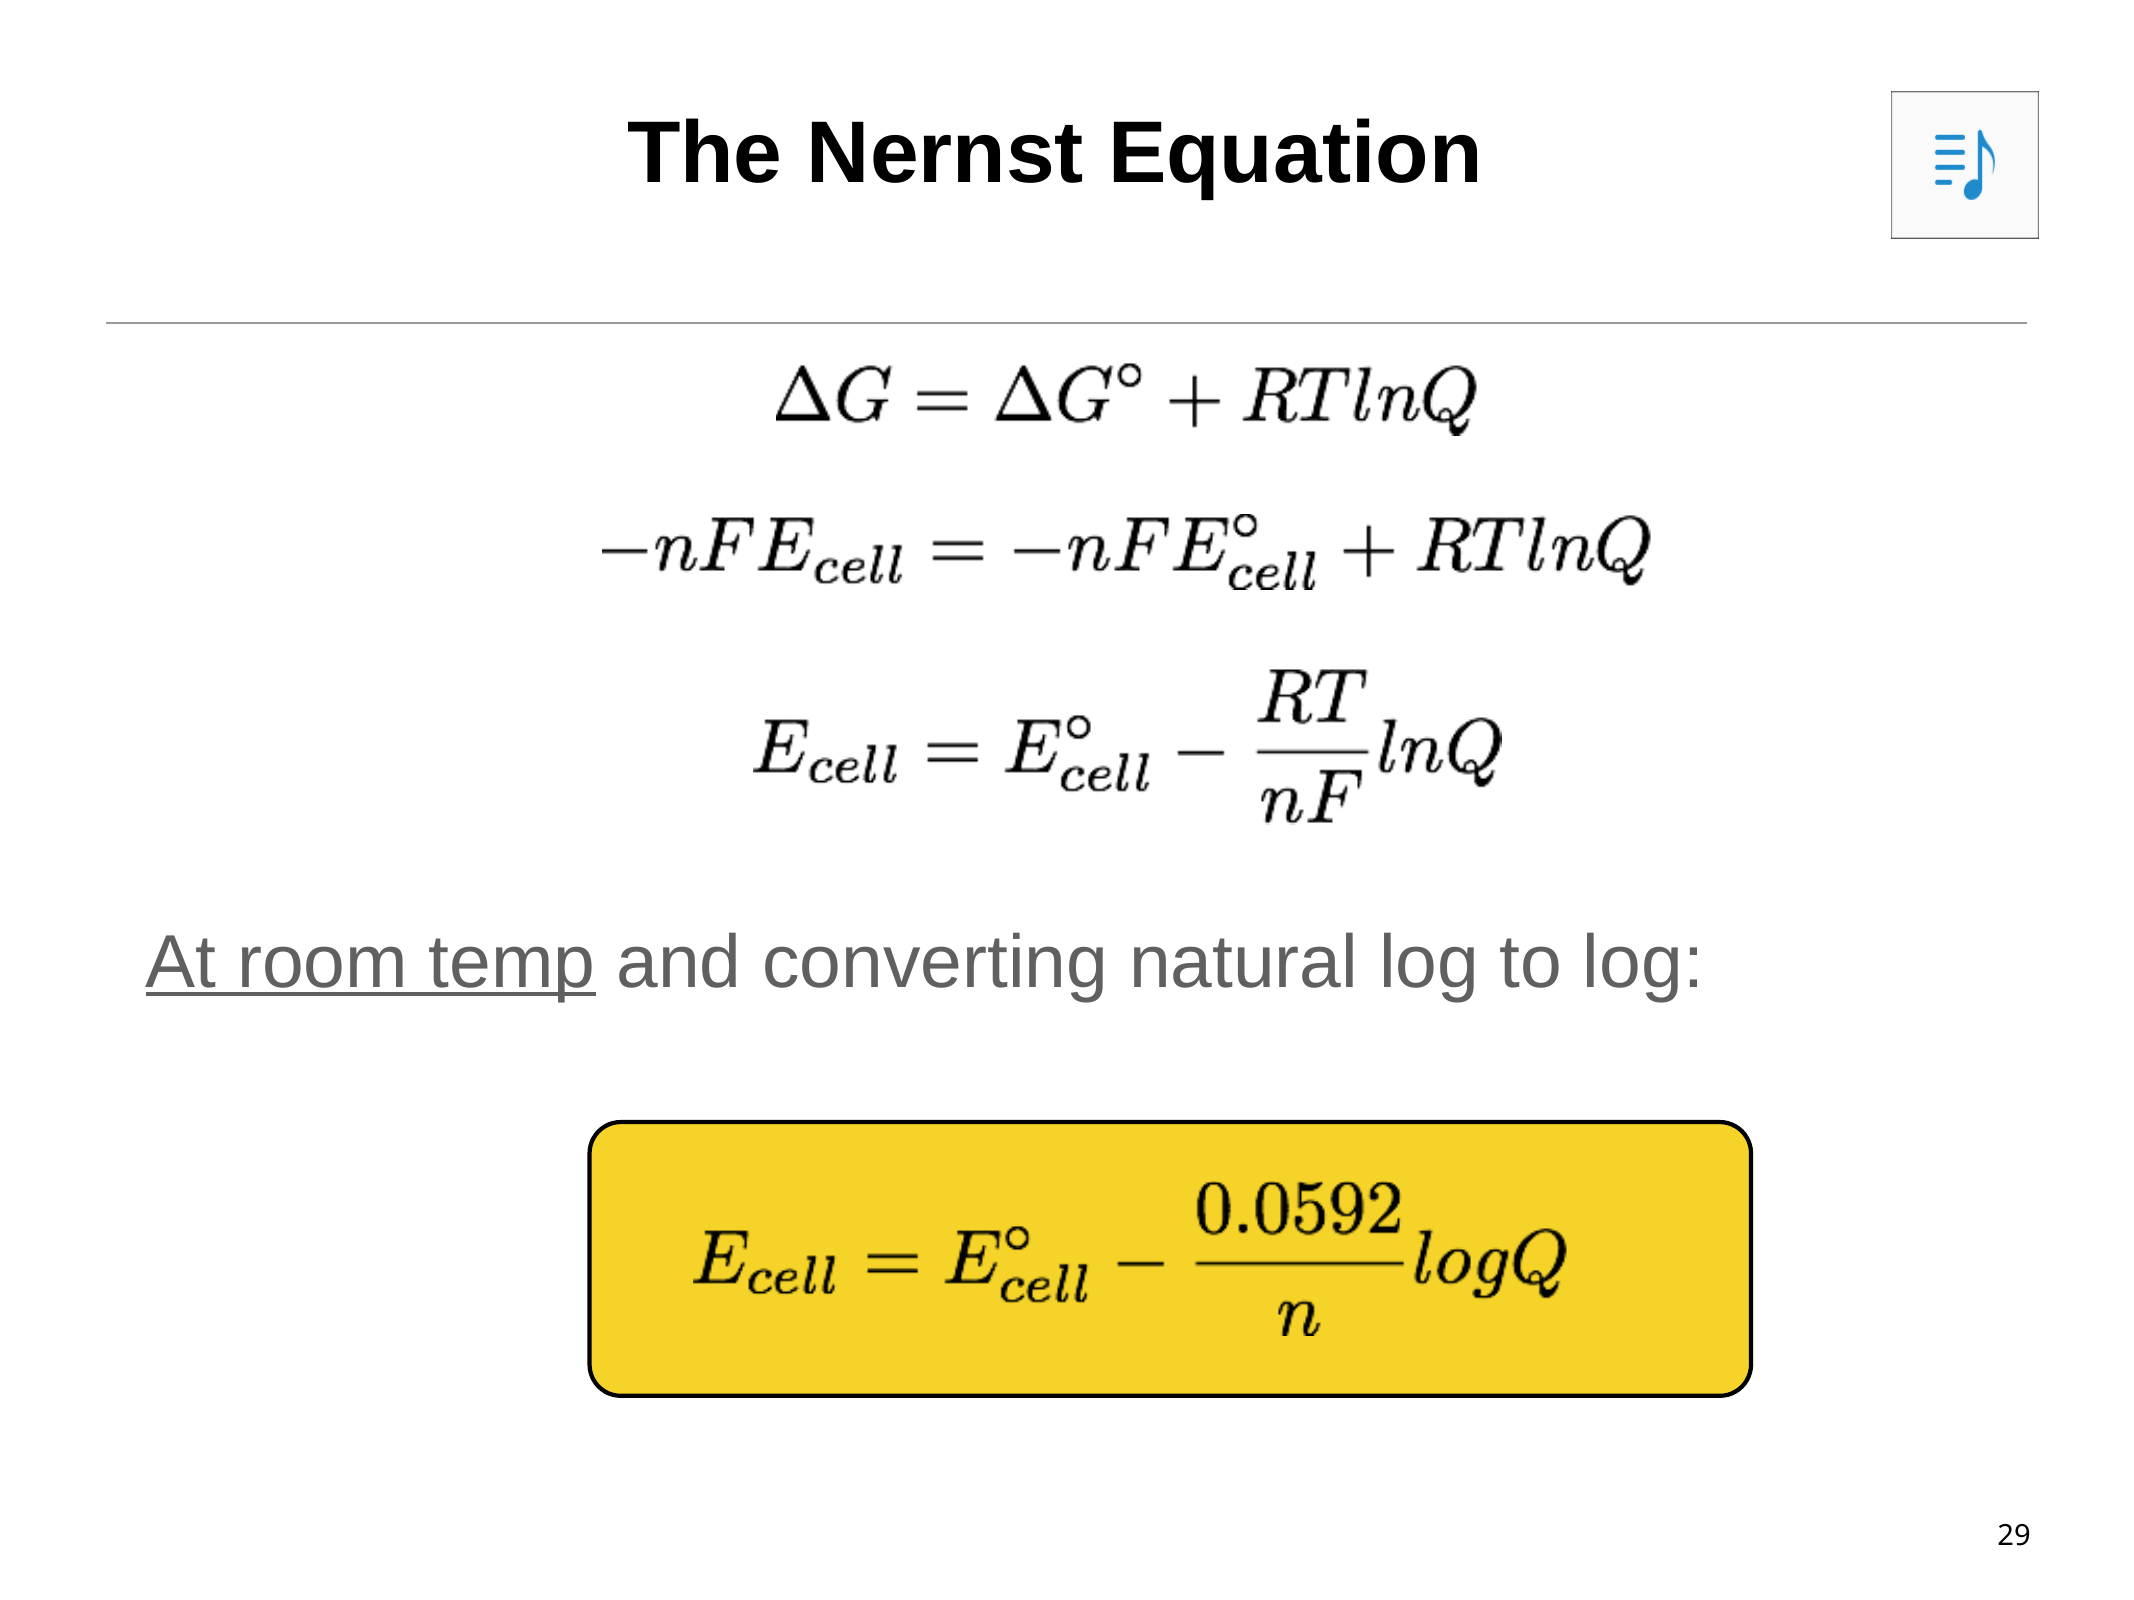

# The Nernst Equation
At room temp and converting natural log to log:
29